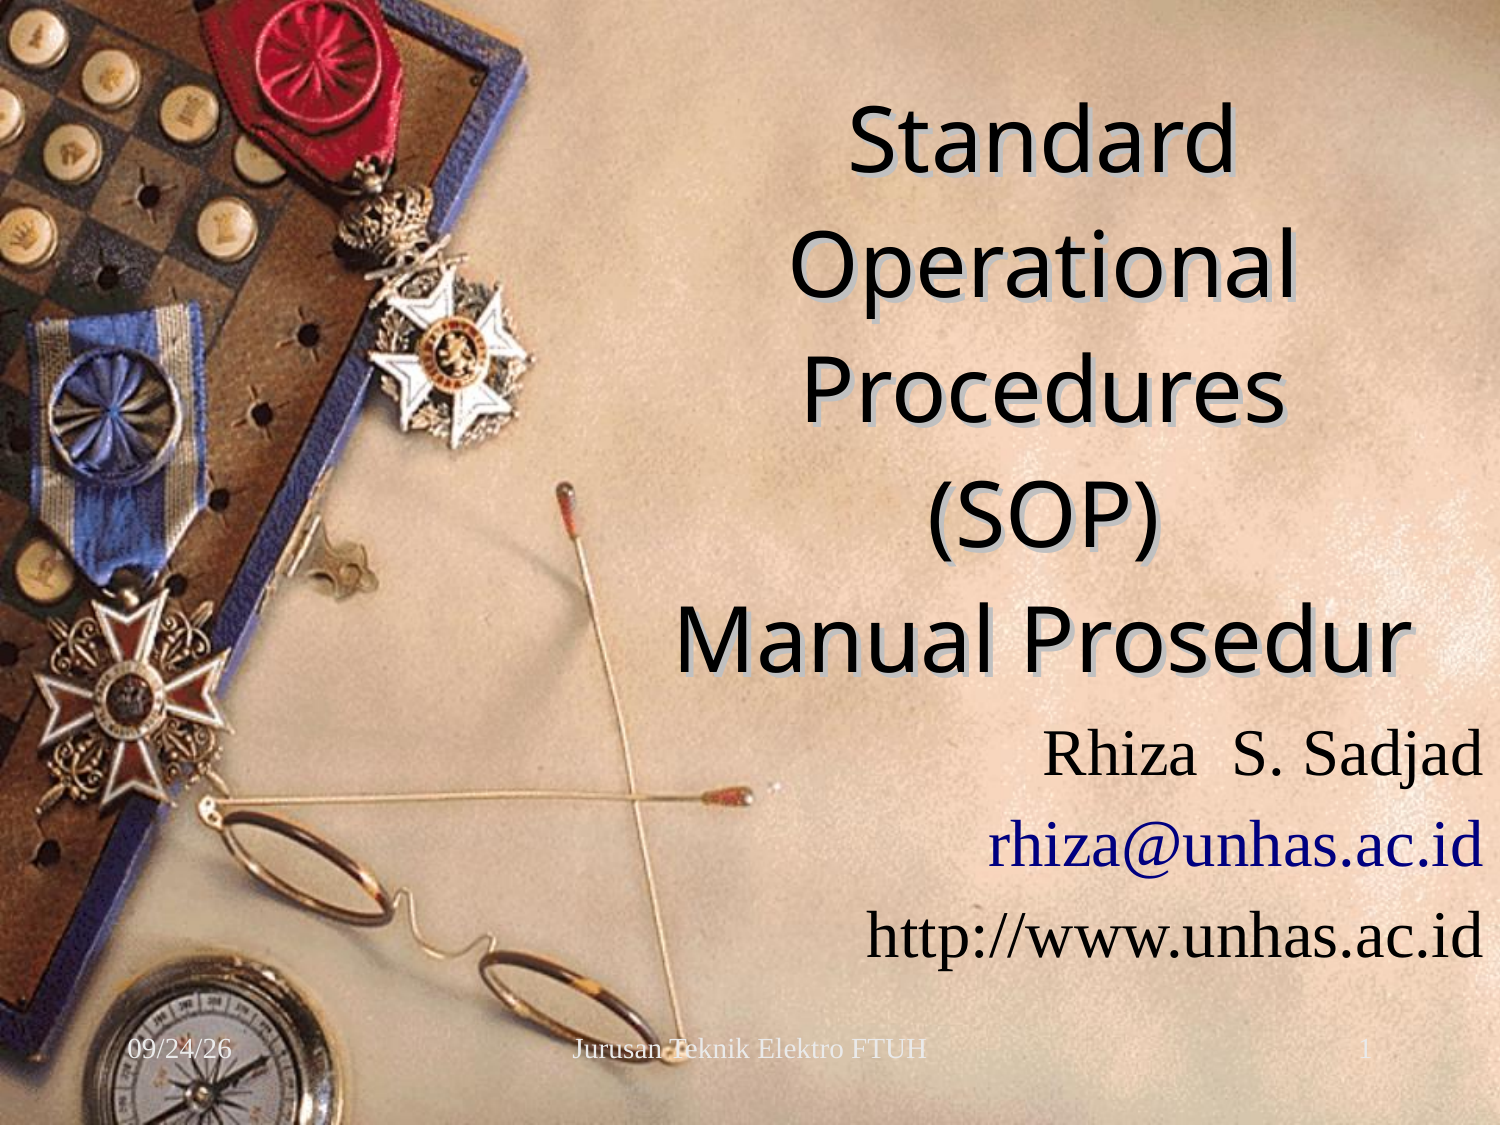

# Standard Operational Procedures (SOP) Manual Prosedur
Rhiza S. Sadjad
rhiza@unhas.ac.id
http://www.unhas.ac.id
Jurusan Teknik Elektro FTUH
1